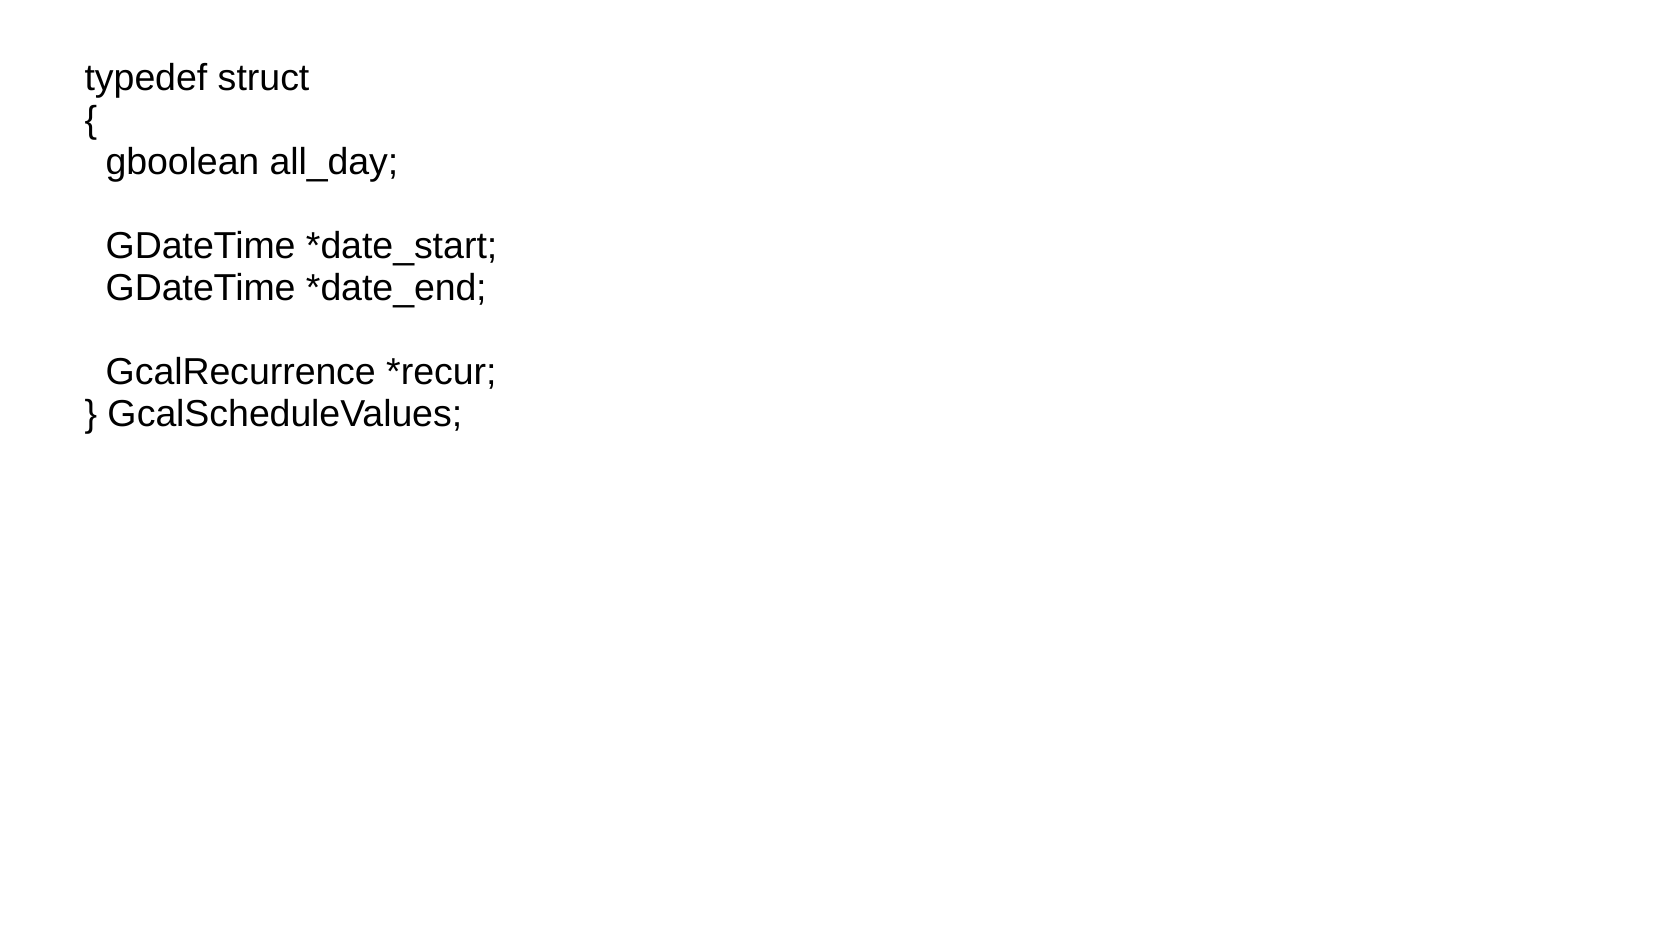

typedef struct
{
 gboolean all_day;
 GDateTime *date_start;
 GDateTime *date_end;
 GcalRecurrence *recur;
} GcalScheduleValues;